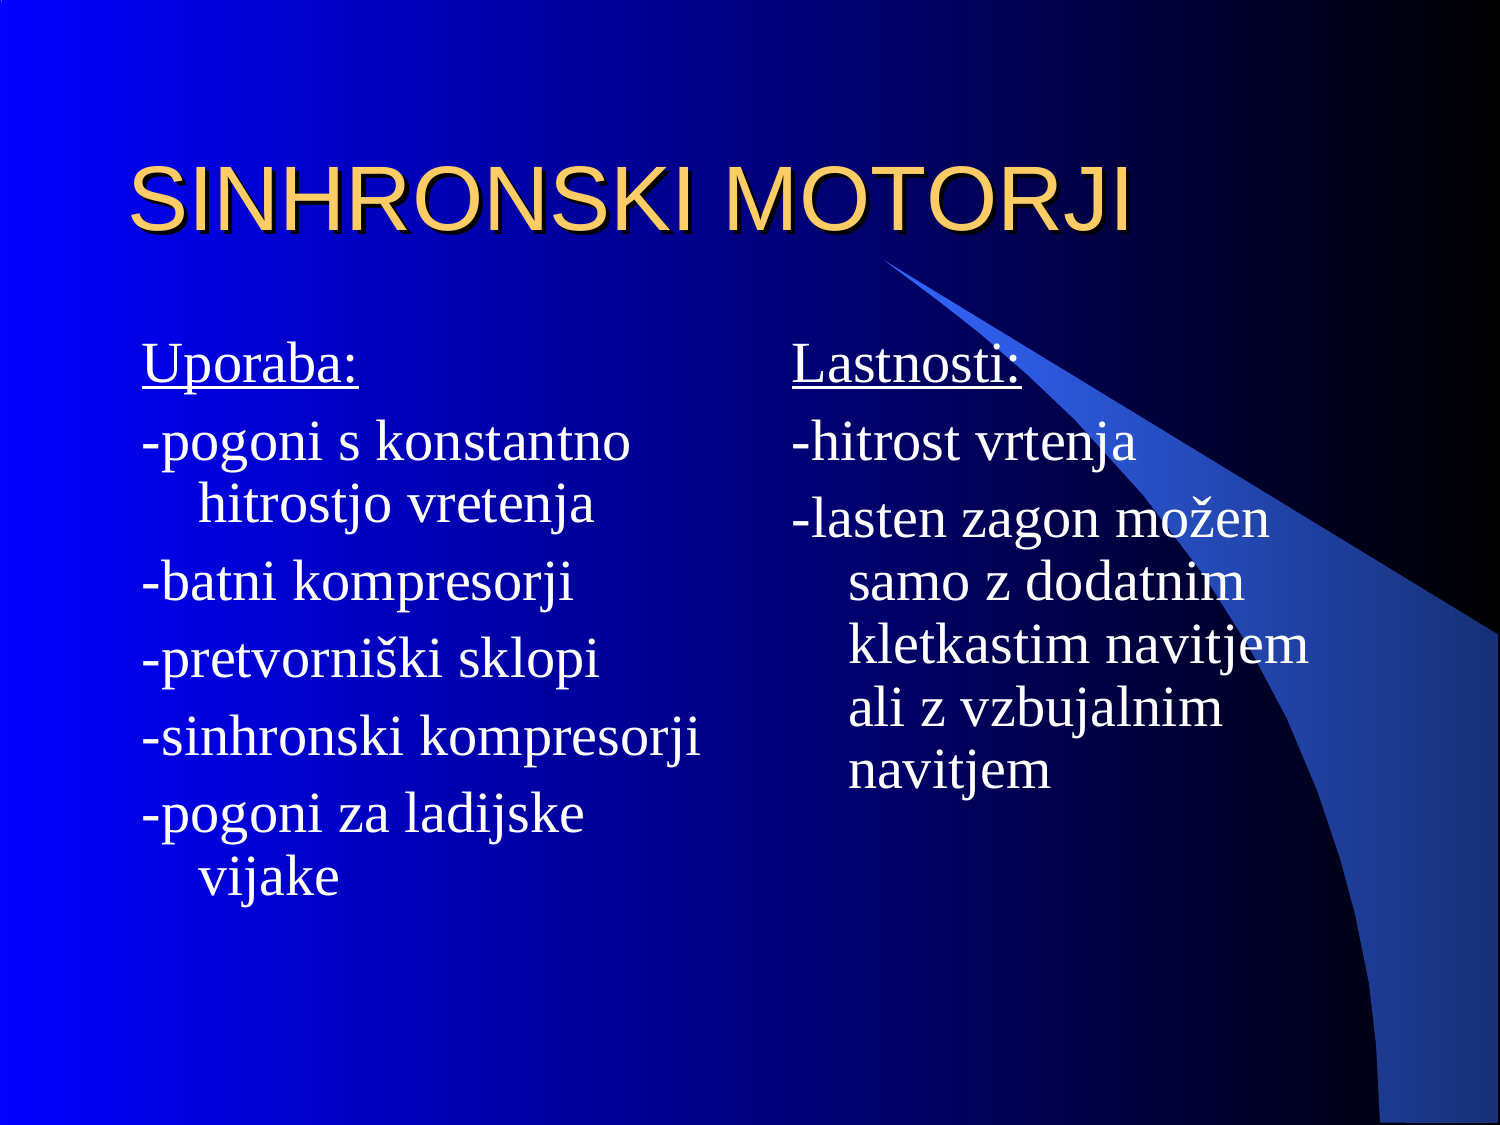

# SINHRONSKI MOTORJI
Uporaba:
-pogoni s konstantno hitrostjo vretenja
-batni kompresorji
-pretvorniški sklopi
-sinhronski kompresorji
-pogoni za ladijske vijake
Lastnosti:
-hitrost vrtenja
-lasten zagon možen samo z dodatnim kletkastim navitjem ali z vzbujalnim navitjem